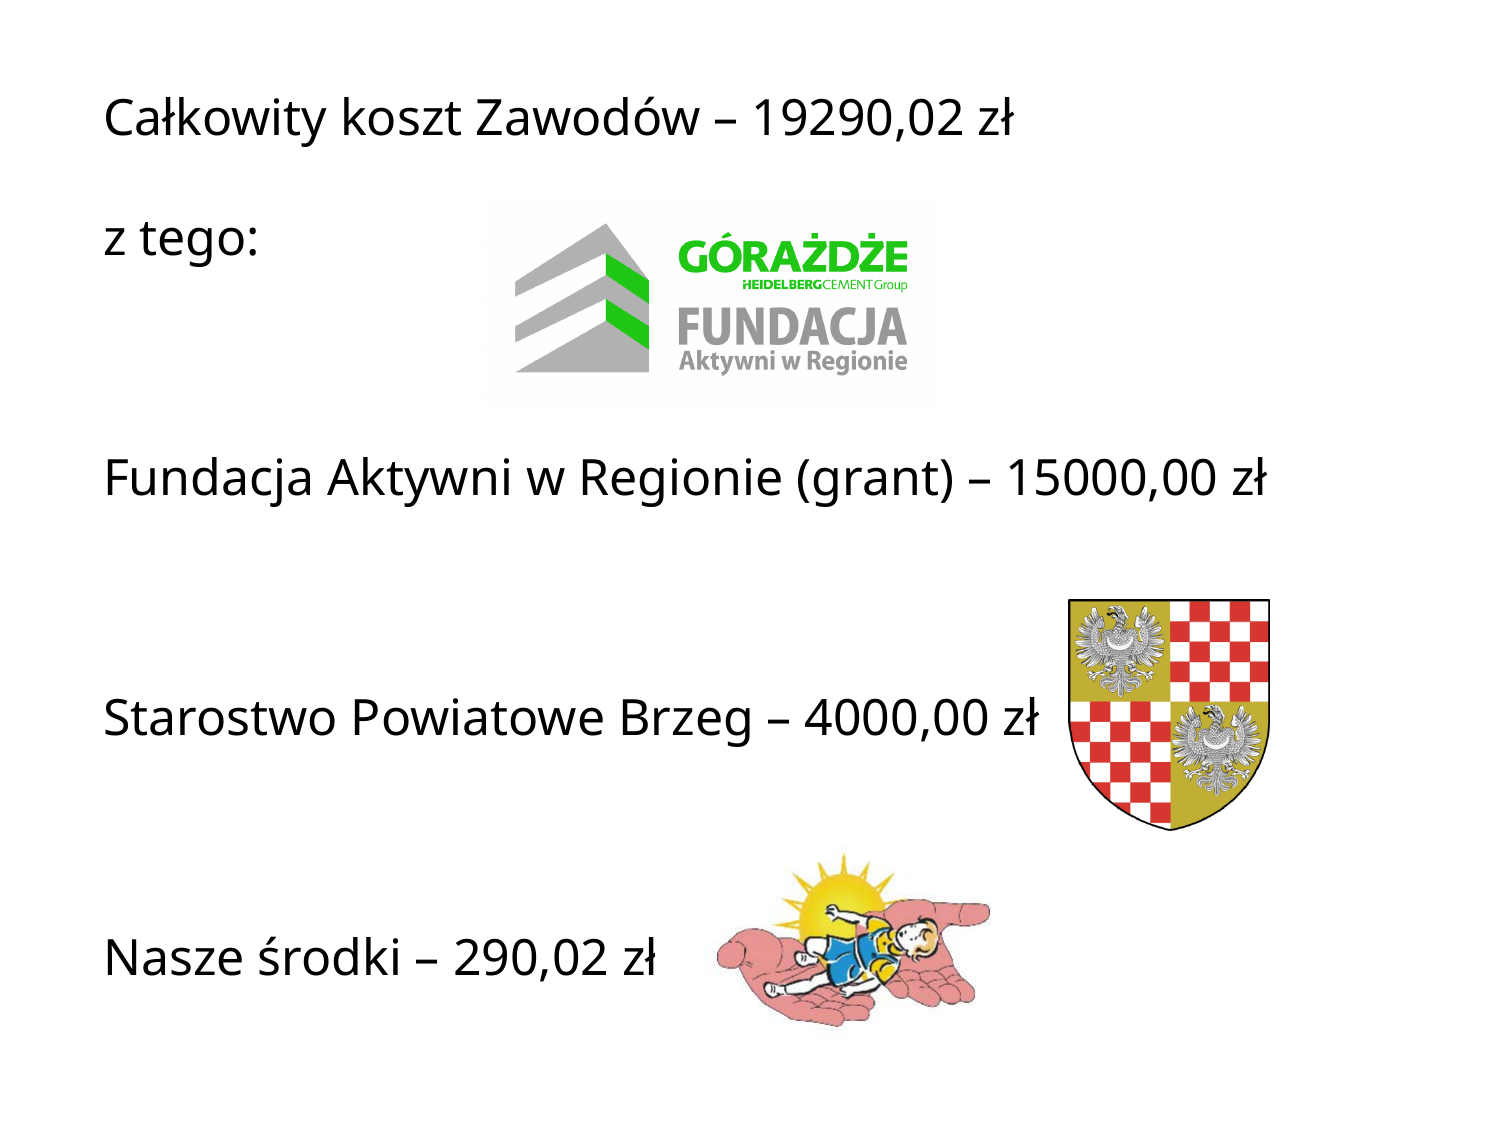

Całkowity koszt Zawodów – 19290,02 zł
z tego:
Fundacja Aktywni w Regionie (grant) – 15000,00 zł
Starostwo Powiatowe Brzeg – 4000,00 zł
Nasze środki – 290,02 zł